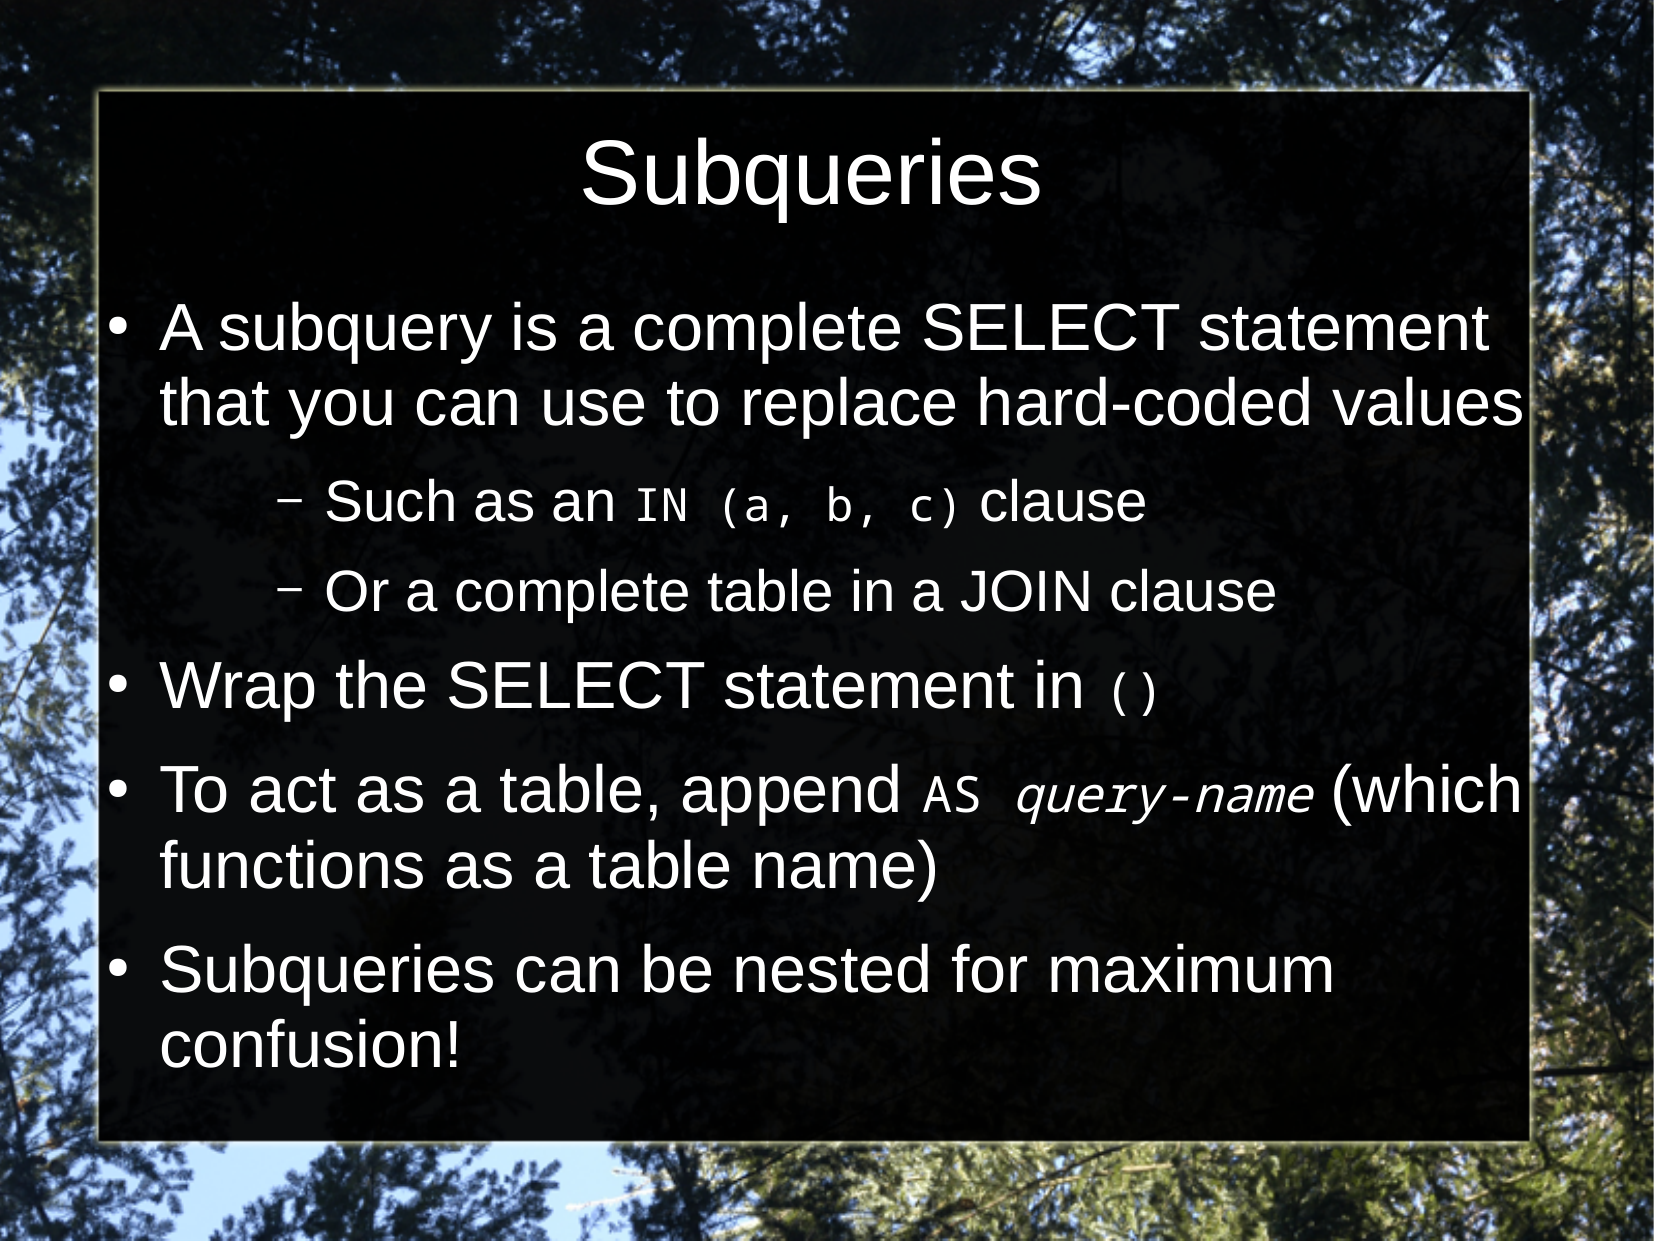

# Subqueries
A subquery is a complete SELECT statement that you can use to replace hard-coded values
Such as an IN (a, b, c) clause
Or a complete table in a JOIN clause
Wrap the SELECT statement in ()
To act as a table, append AS query-name (which functions as a table name)
Subqueries can be nested for maximum confusion!